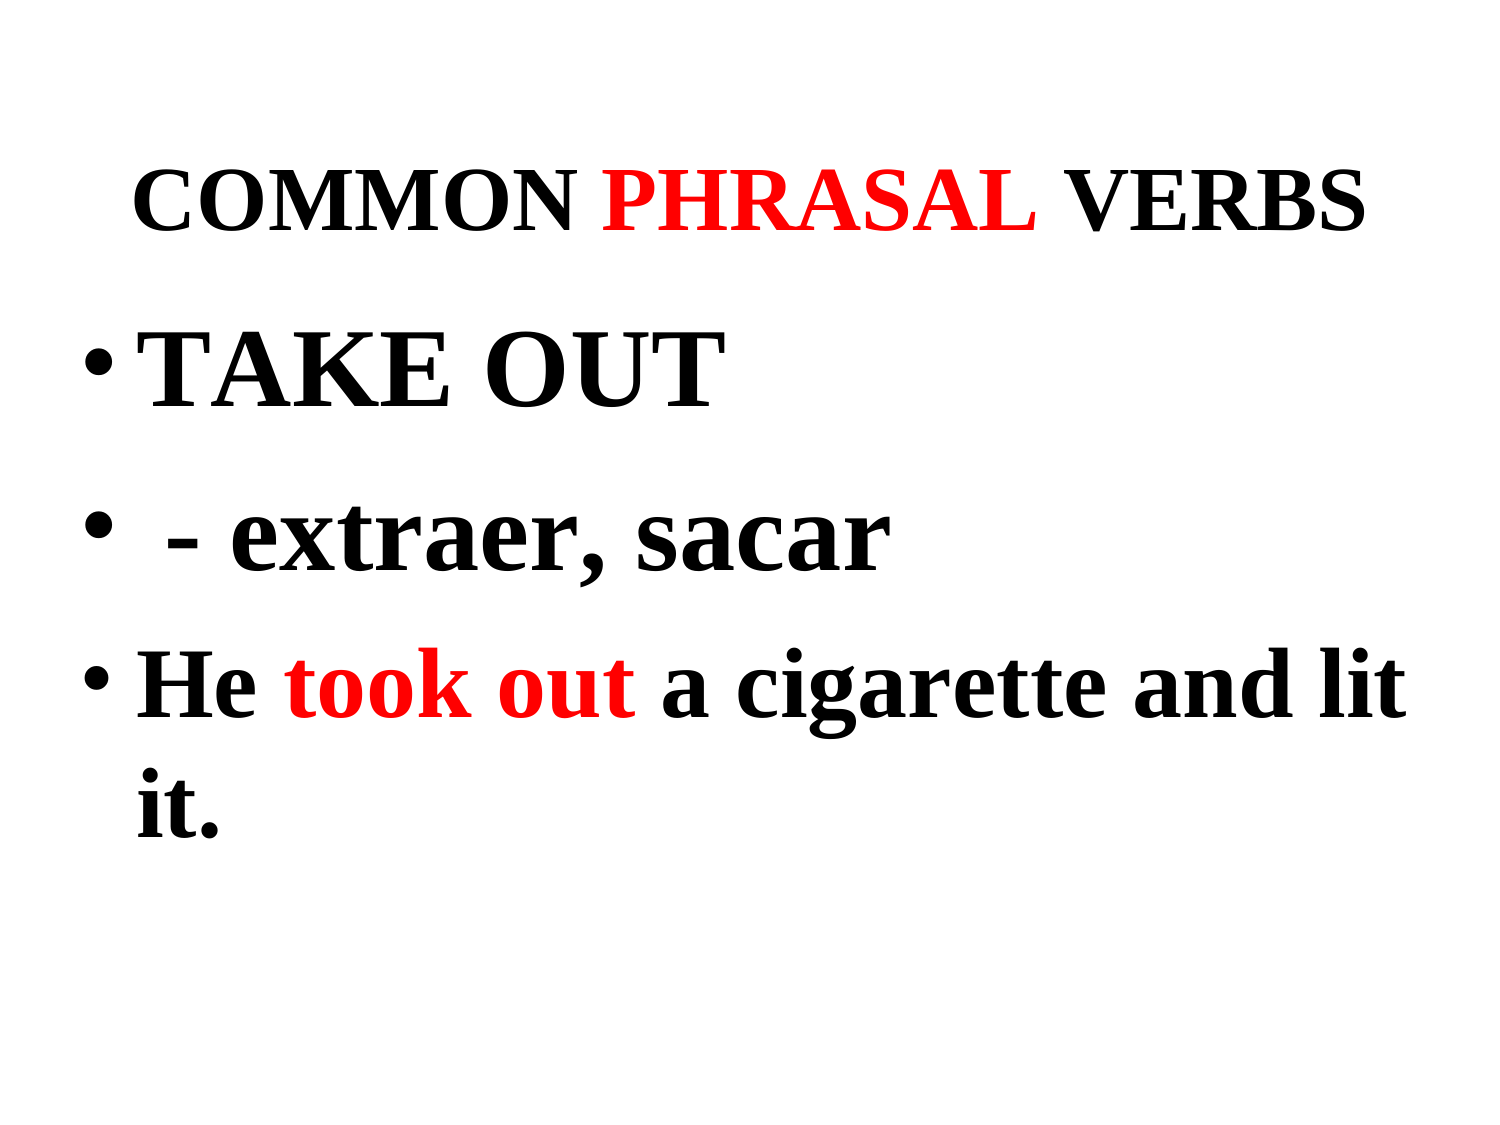

# COMMON PHRASAL VERBS
TAKE OUT
 - extraer, sacar
He took out a cigarette and lit it.